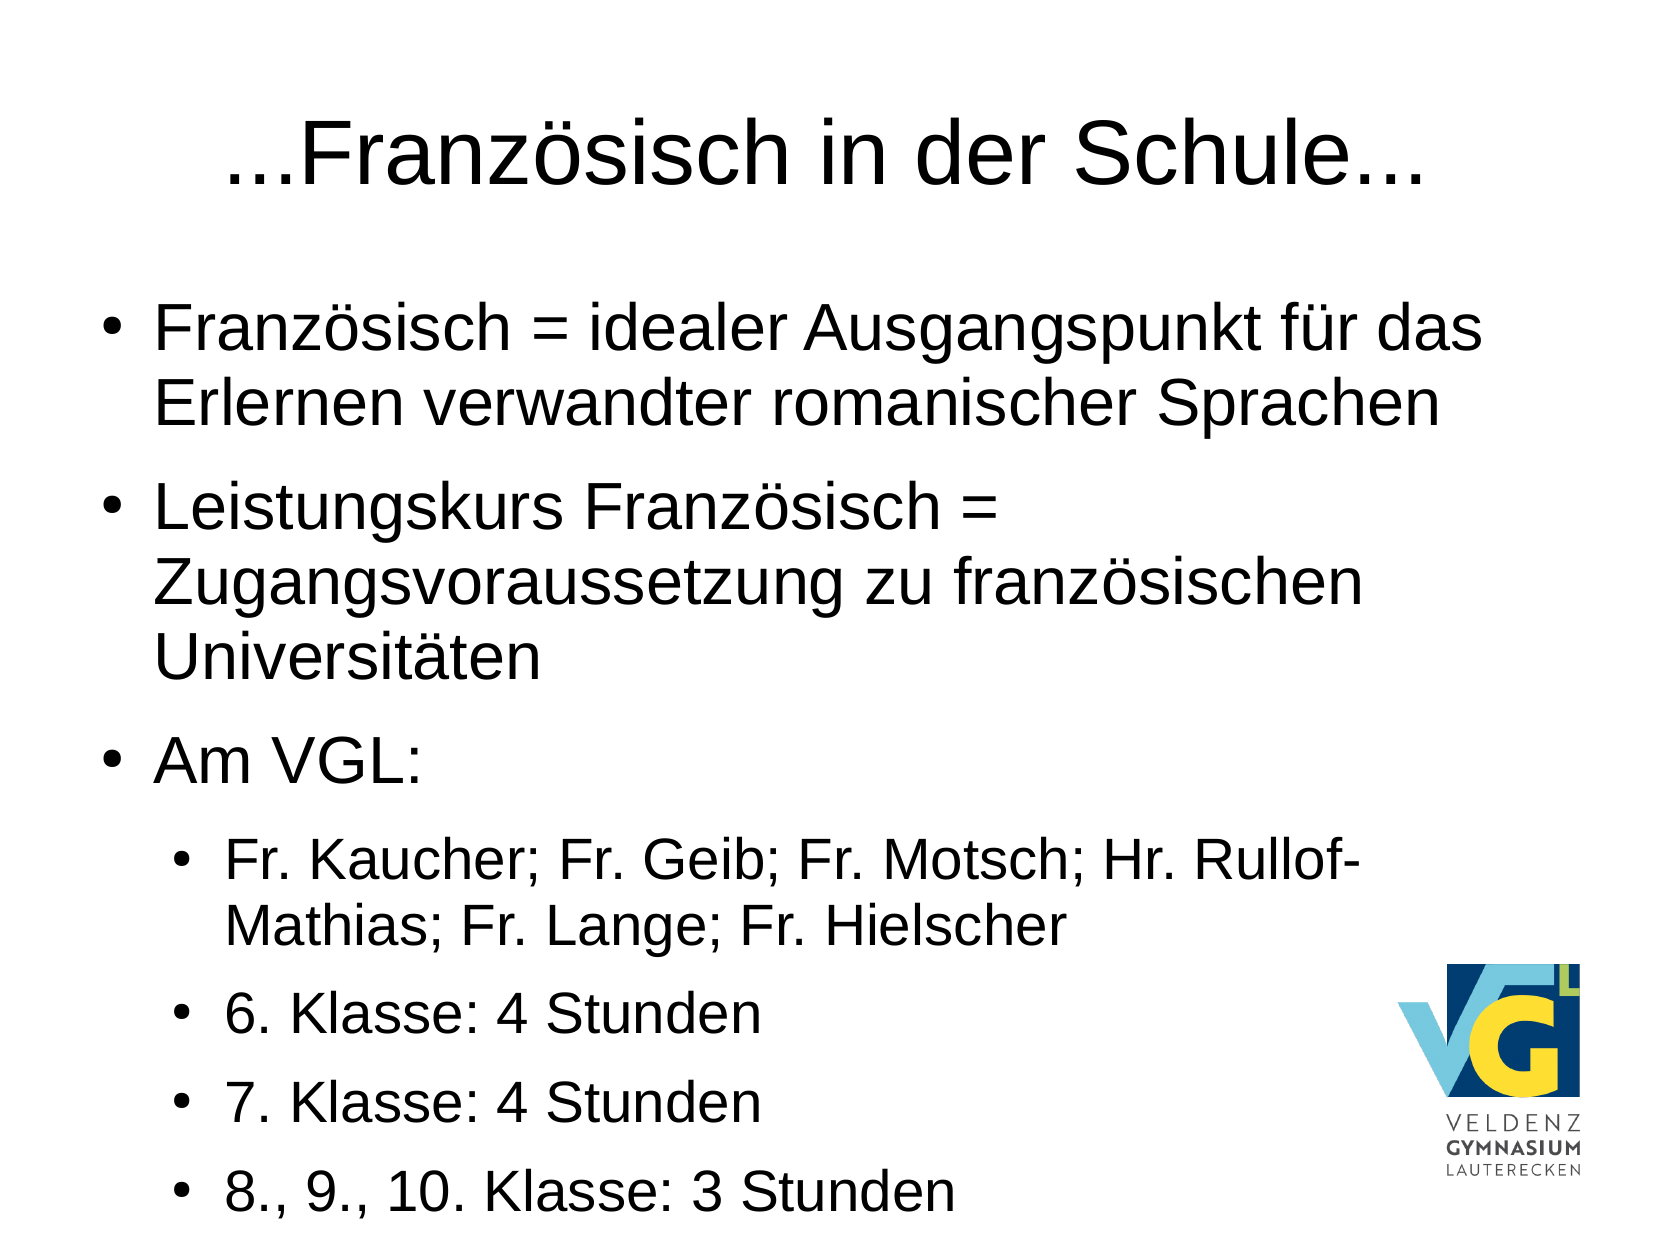

# ...Französisch in der Schule...
Französisch = idealer Ausgangspunkt für das Erlernen verwandter romanischer Sprachen
Leistungskurs Französisch = Zugangsvoraussetzung zu französischen Universitäten
Am VGL:
Fr. Kaucher; Fr. Geib; Fr. Motsch; Hr. Rullof-Mathias; Fr. Lange; Fr. Hielscher
6. Klasse: 4 Stunden
7. Klasse: 4 Stunden
8., 9., 10. Klasse: 3 Stunden